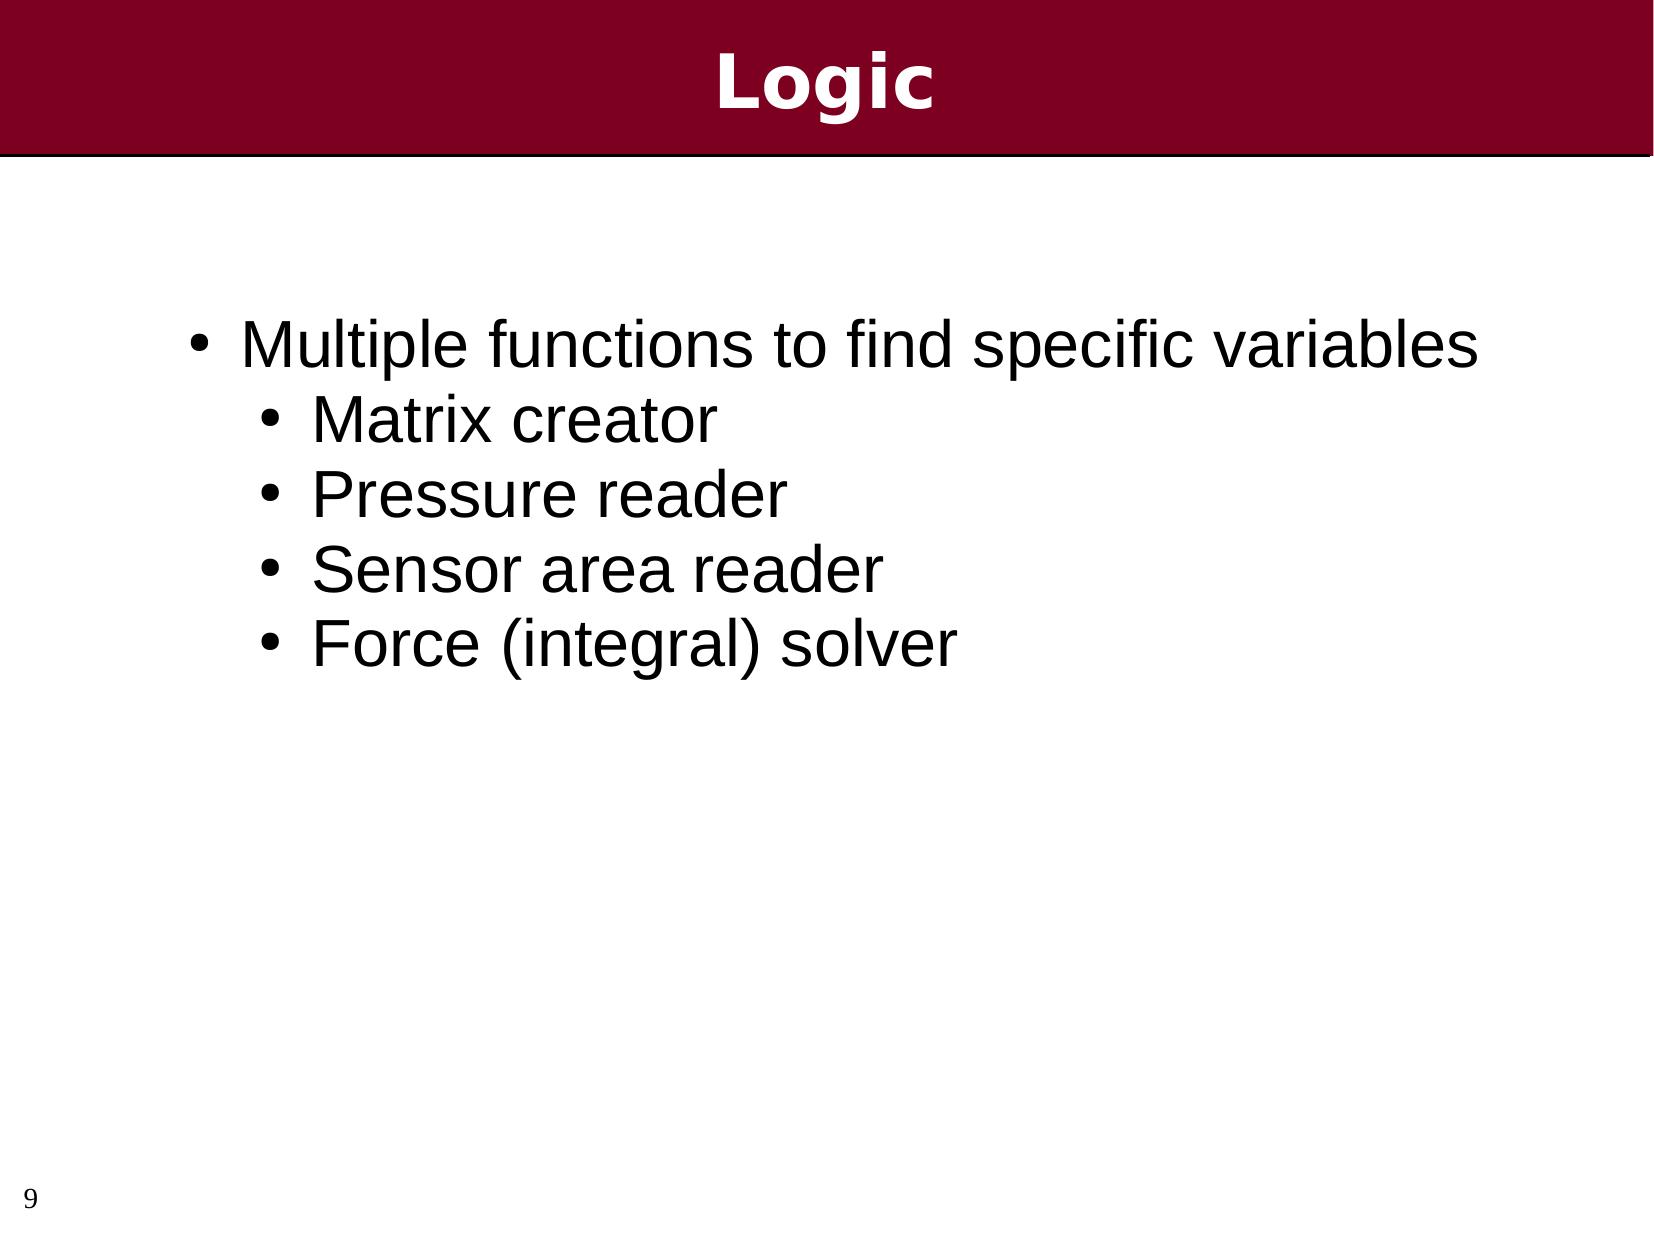

Logic
Multiple functions to find specific variables
Matrix creator
Pressure reader
Sensor area reader
Force (integral) solver